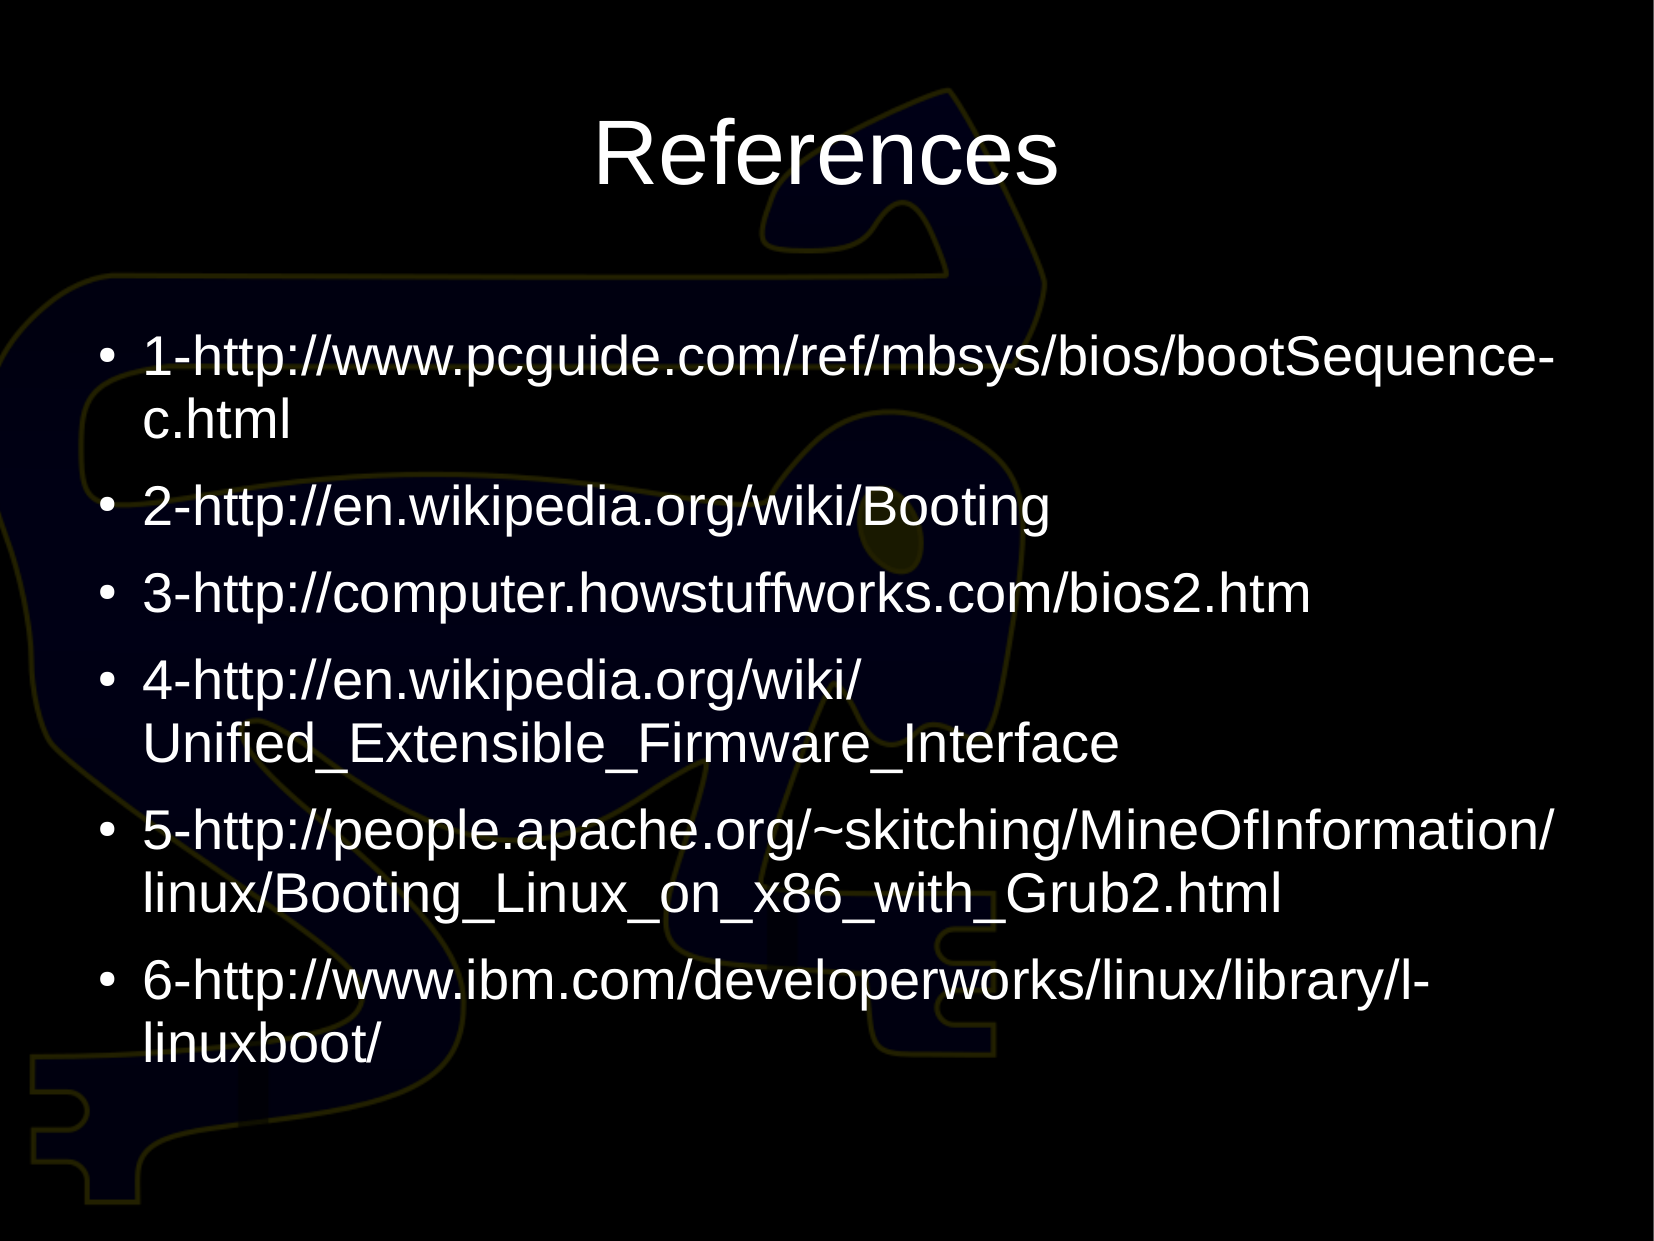

# References
1-http://www.pcguide.com/ref/mbsys/bios/bootSequence-c.html
2-http://en.wikipedia.org/wiki/Booting
3-http://computer.howstuffworks.com/bios2.htm
4-http://en.wikipedia.org/wiki/Unified_Extensible_Firmware_Interface
5-http://people.apache.org/~skitching/MineOfInformation/linux/Booting_Linux_on_x86_with_Grub2.html
6-http://www.ibm.com/developerworks/linux/library/l-linuxboot/